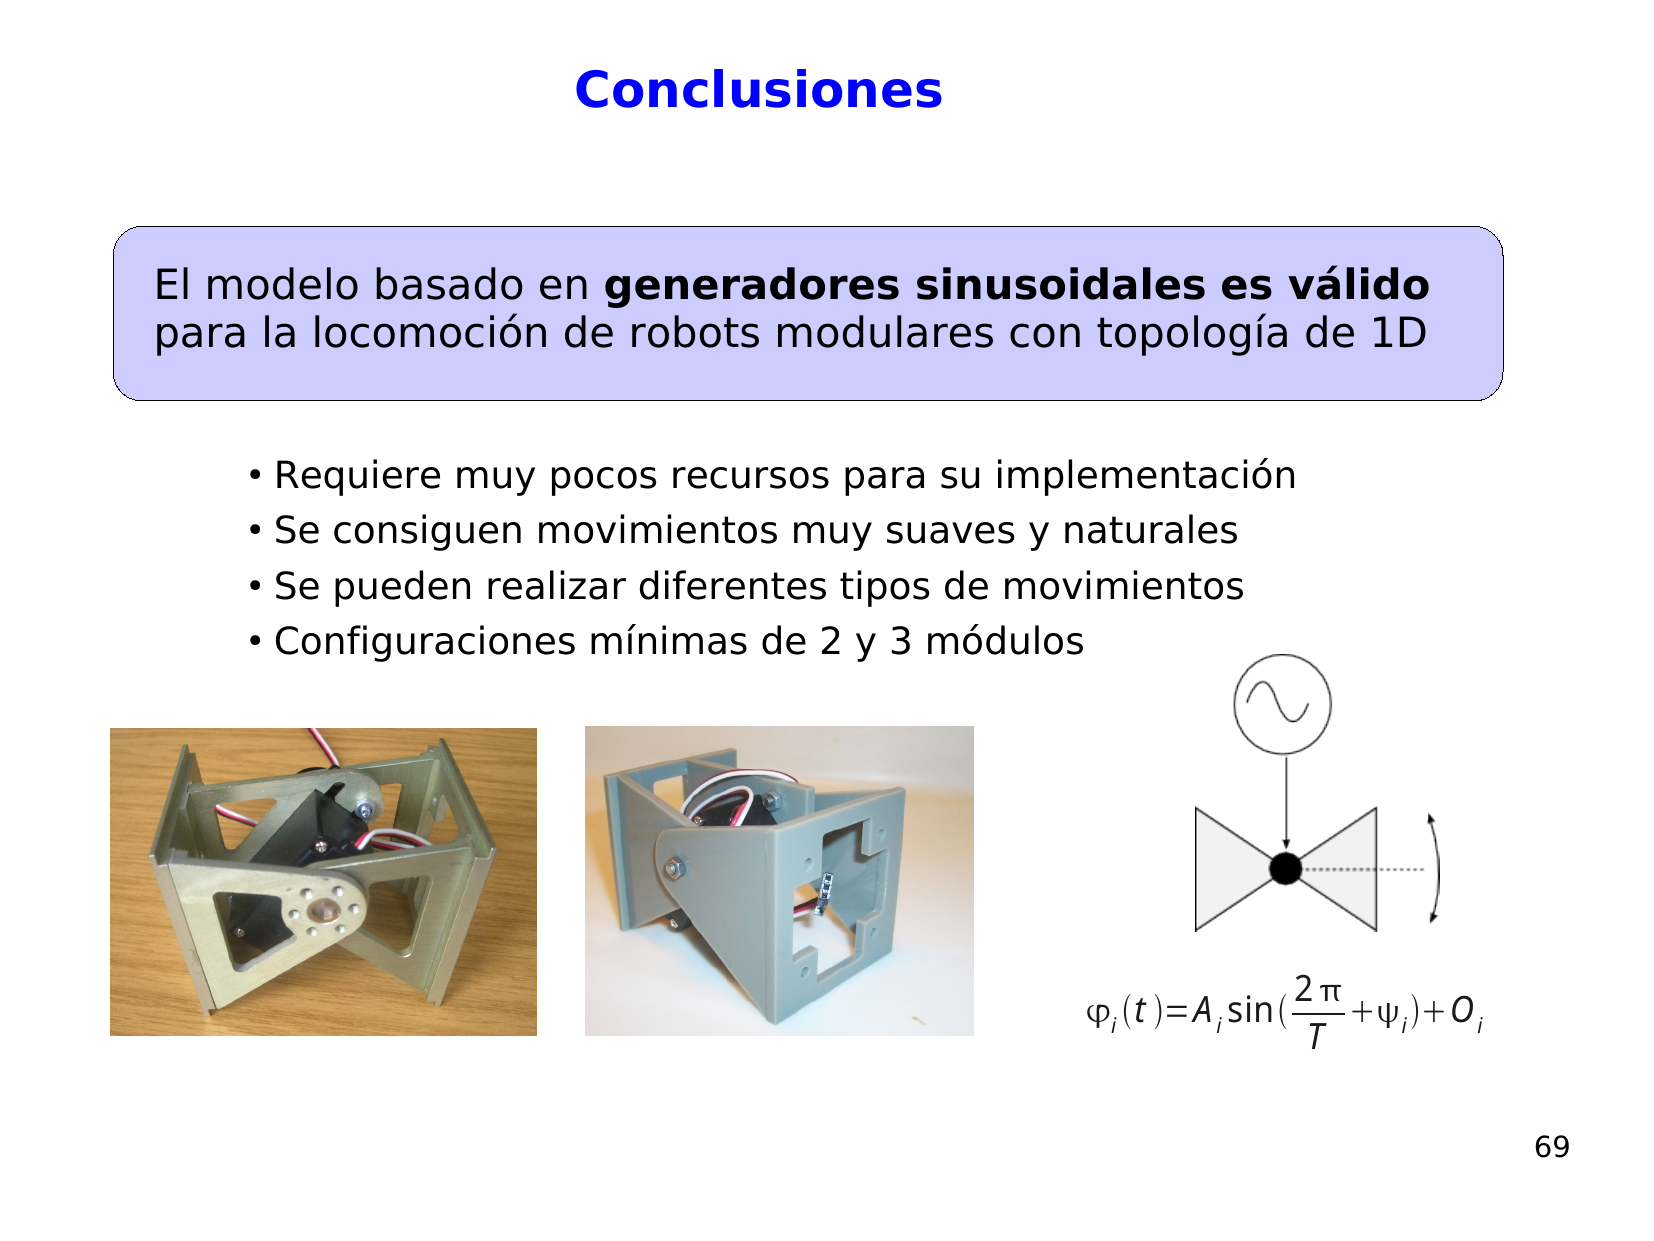

Conclusiones
El modelo basado en generadores sinusoidales es válido para la locomoción de robots modulares con topología de 1D
 Requiere muy pocos recursos para su implementación
 Se consiguen movimientos muy suaves y naturales
 Se pueden realizar diferentes tipos de movimientos
 Configuraciones mínimas de 2 y 3 módulos
69